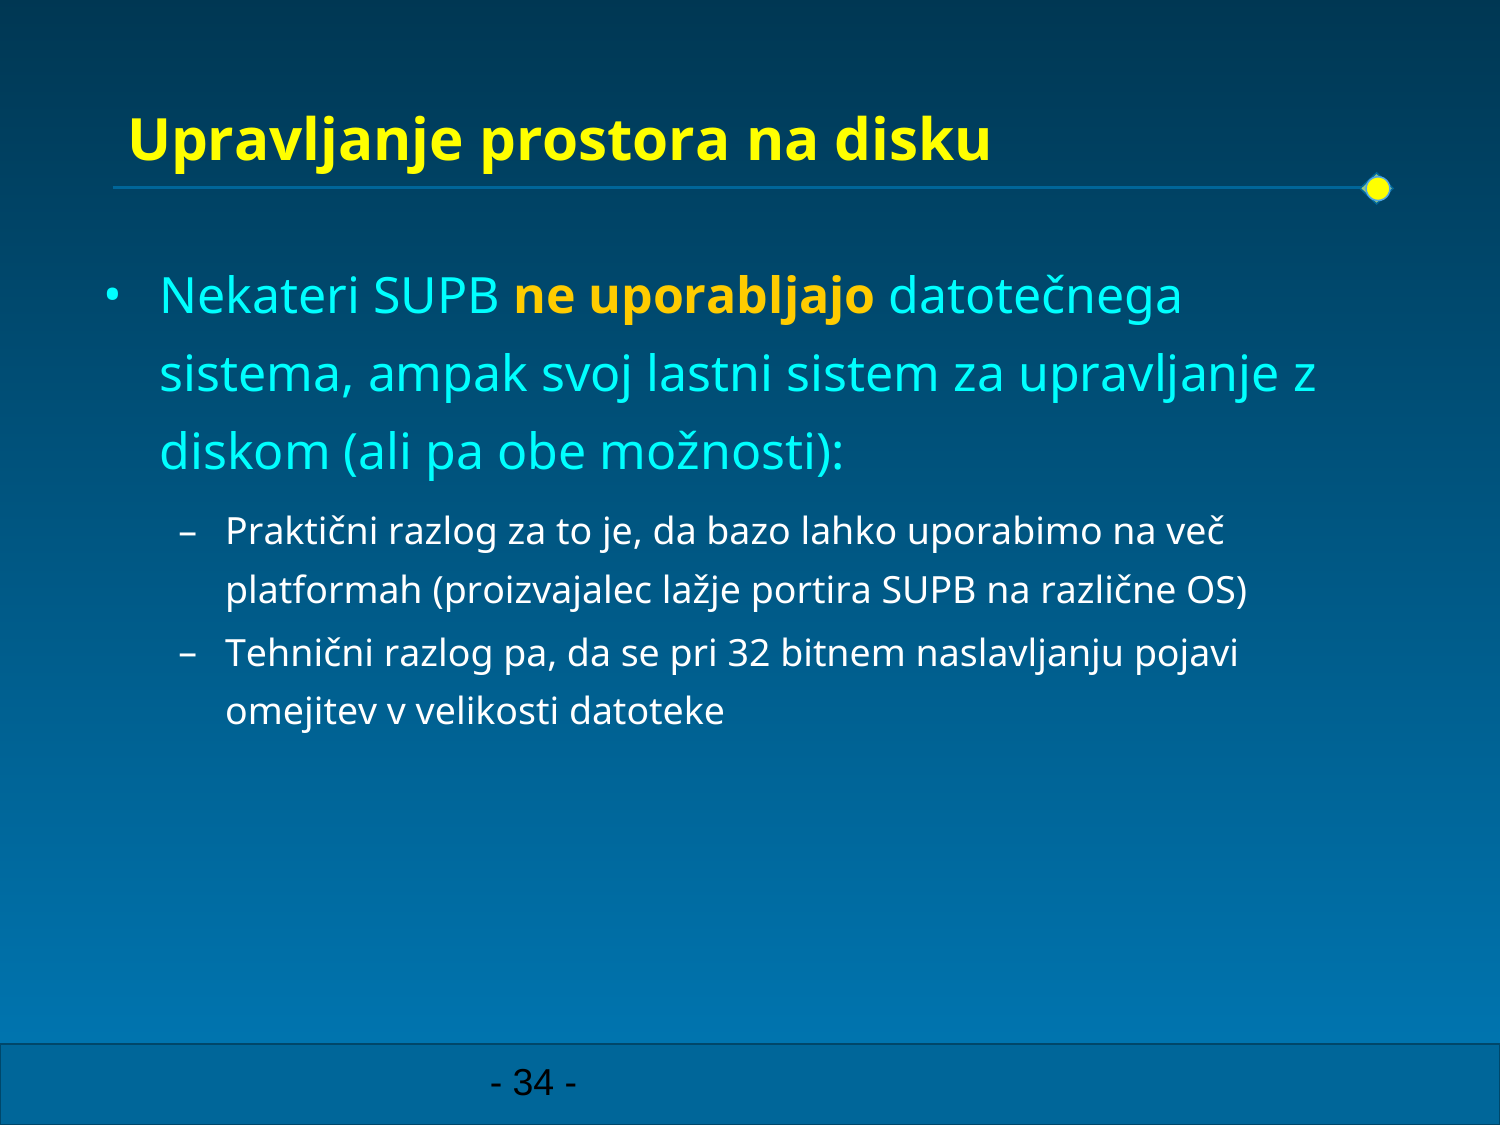

# Upravljanje prostora na disku
Nekateri SUPB ne uporabljajo datotečnega sistema, ampak svoj lastni sistem za upravljanje z diskom (ali pa obe možnosti):
Praktični razlog za to je, da bazo lahko uporabimo na več platformah (proizvajalec lažje portira SUPB na različne OS)
Tehnični razlog pa, da se pri 32 bitnem naslavljanju pojavi omejitev v velikosti datoteke